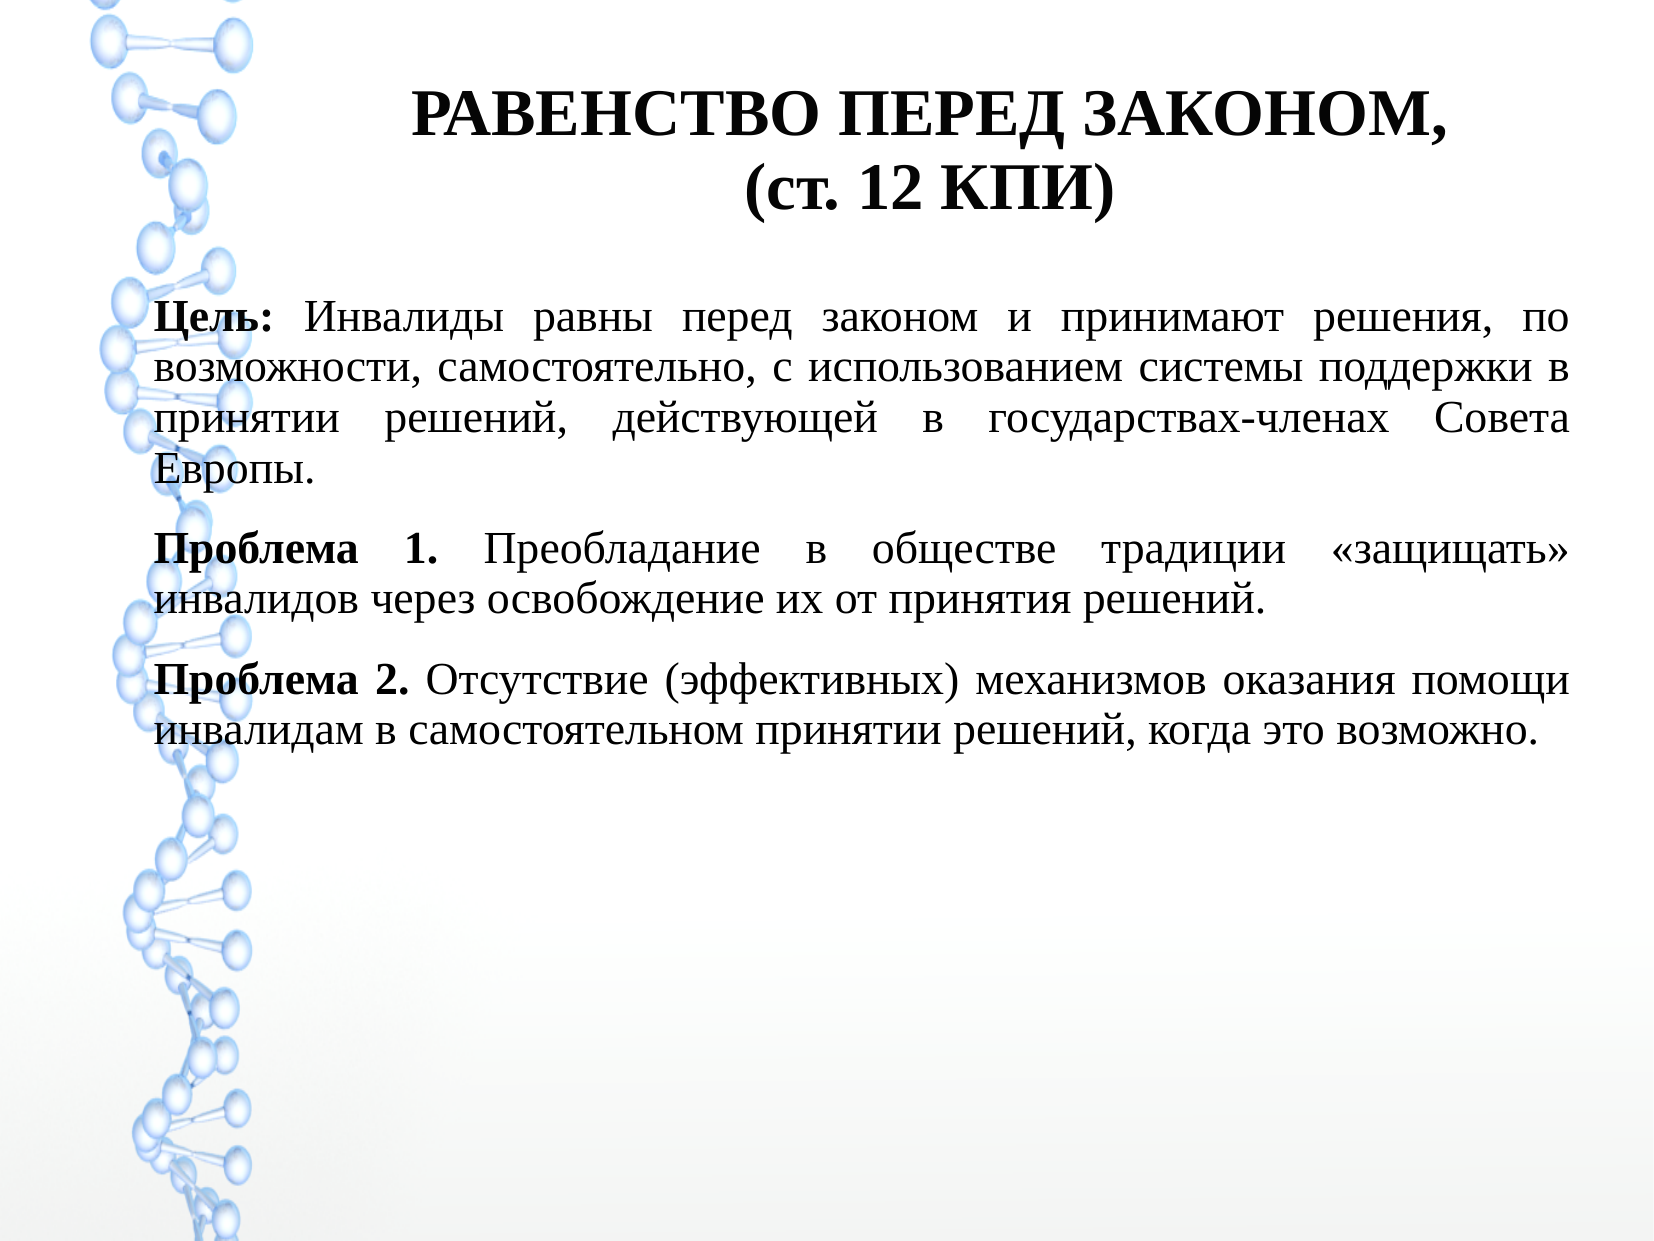

# РАВЕНСТВО ПЕРЕД ЗАКОНОМ, (ст. 12 КПИ)
Цель: Инвалиды равны перед законом и принимают решения, по возможности, самостоятельно, с использованием системы поддержки в принятии решений, действующей в государствах-членах Совета Европы.
Проблема 1. Преобладание в обществе традиции «защищать» инвалидов через освобождение их от принятия решений.
Проблема 2. Отсутствие (эффективных) механизмов оказания помощи инвалидам в самостоятельном принятии решений, когда это возможно.